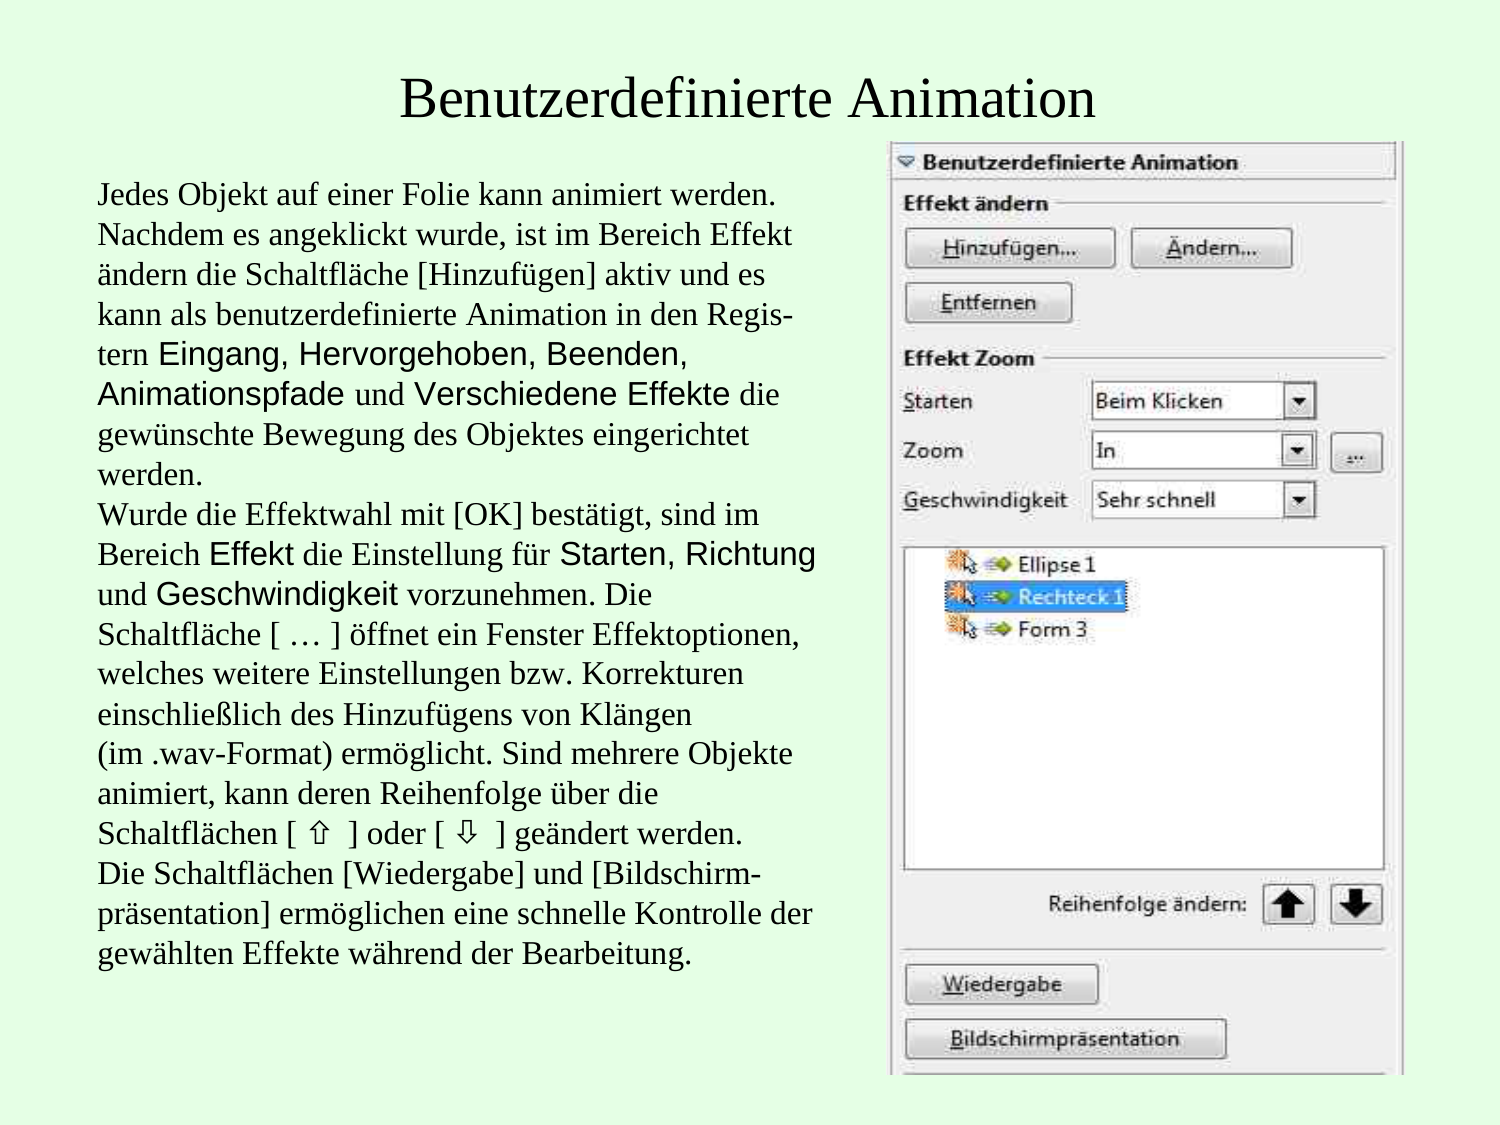

# Benutzerdefinierte Animation
Jedes Objekt auf einer Folie kann animiert werden. Nachdem es angeklickt wurde, ist im Bereich Effekt ändern die Schaltfläche [Hinzufügen] aktiv und es kann als benutzerdefinierte Animation in den Regis-tern Eingang, Hervorgehoben, Beenden, Animationspfade und Verschiedene Effekte die gewünschte Bewegung des Objektes eingerichtet werden.
Wurde die Effektwahl mit [OK] bestätigt, sind im Bereich Effekt die Einstellung für Starten, Richtung und Geschwindigkeit vorzunehmen. Die Schaltfläche [ … ] öffnet ein Fenster Effektoptionen, welches weitere Einstellungen bzw. Korrekturen einschließlich des Hinzufügens von Klängen (im .wav-Format) ermöglicht. Sind mehrere Objekte animiert, kann deren Reihenfolge über die Schaltflächen [  ] oder [  ] geändert werden.
Die Schaltflächen [Wiedergabe] und [Bildschirm-präsentation] ermöglichen eine schnelle Kontrolle der gewählten Effekte während der Bearbeitung.